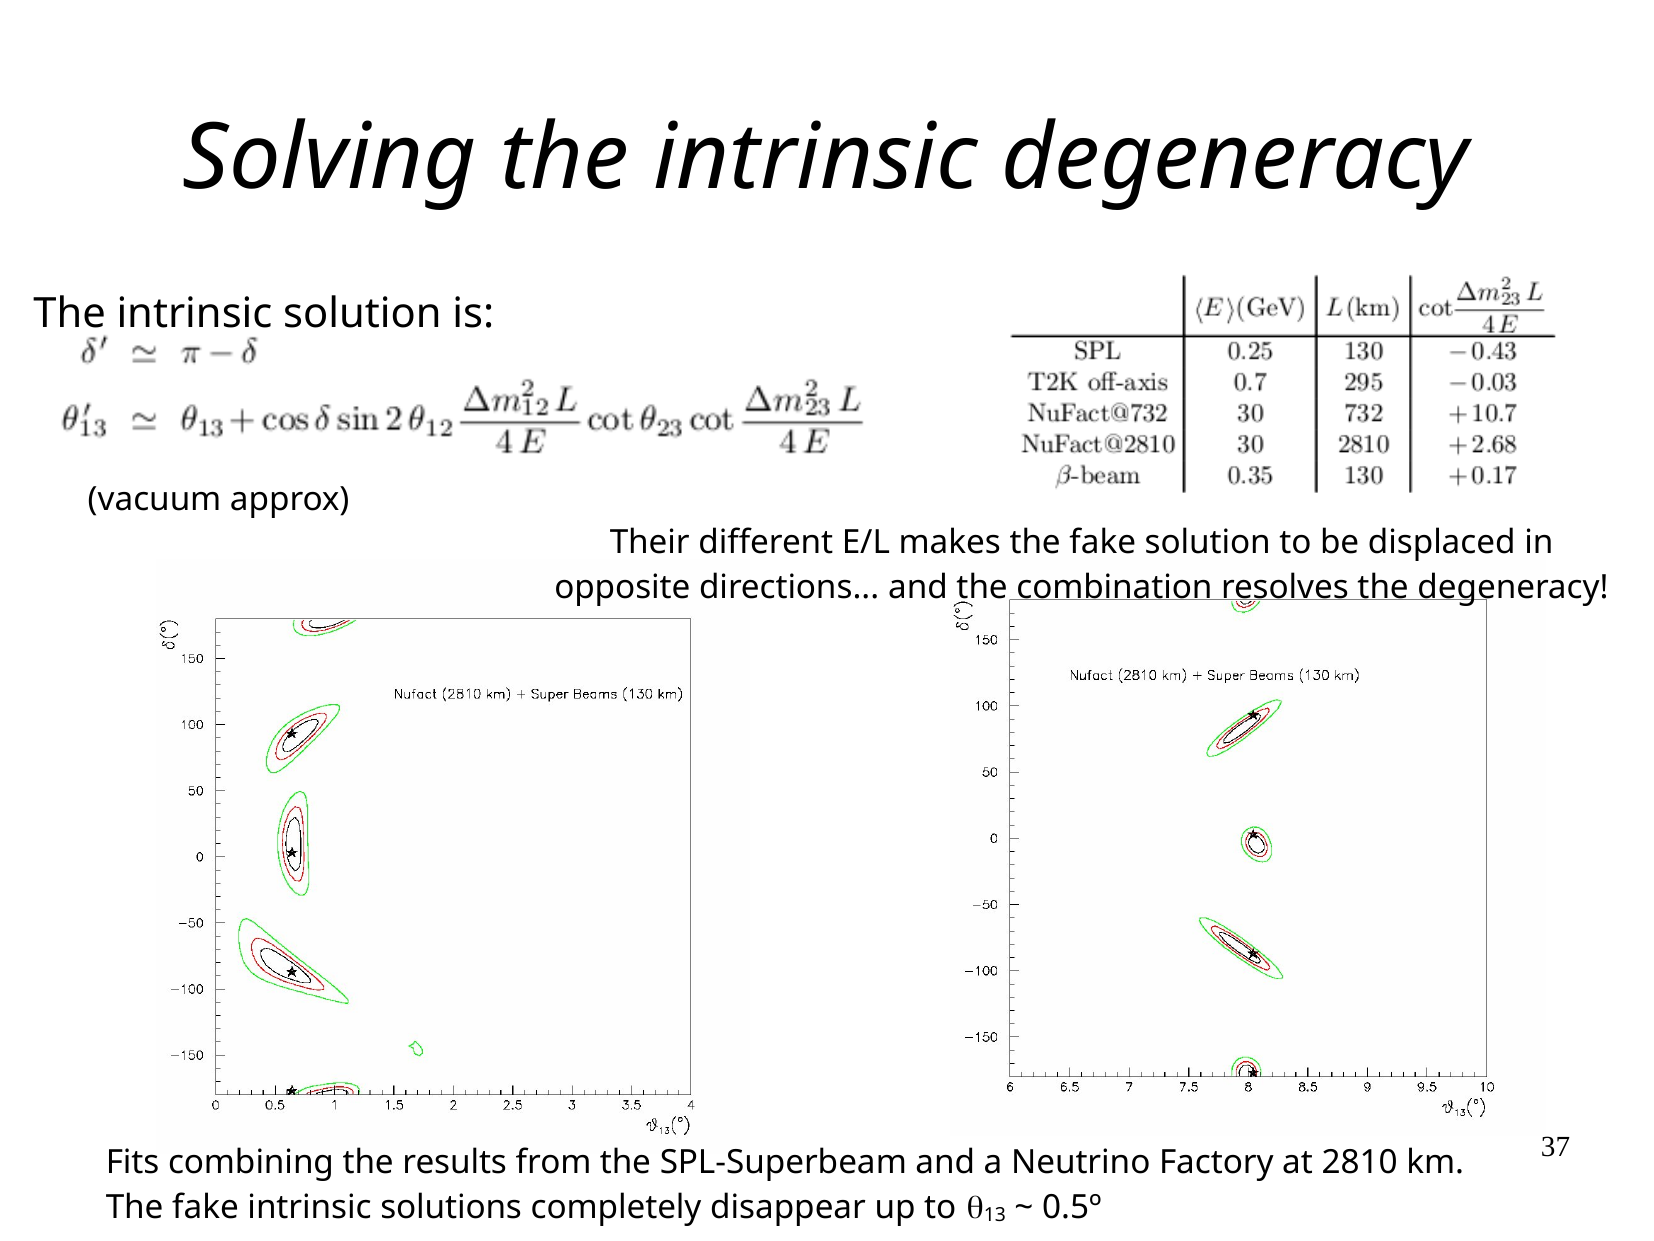

# Solving the intrinsic degeneracy
The intrinsic solution is:
(vacuum approx)
Their different E/L makes the fake solution to be displaced in opposite directions... and the combination resolves the degeneracy!
37
Fits combining the results from the SPL-Superbeam and a Neutrino Factory at 2810 km. The fake intrinsic solutions completely disappear up to q13 ~ 0.5º